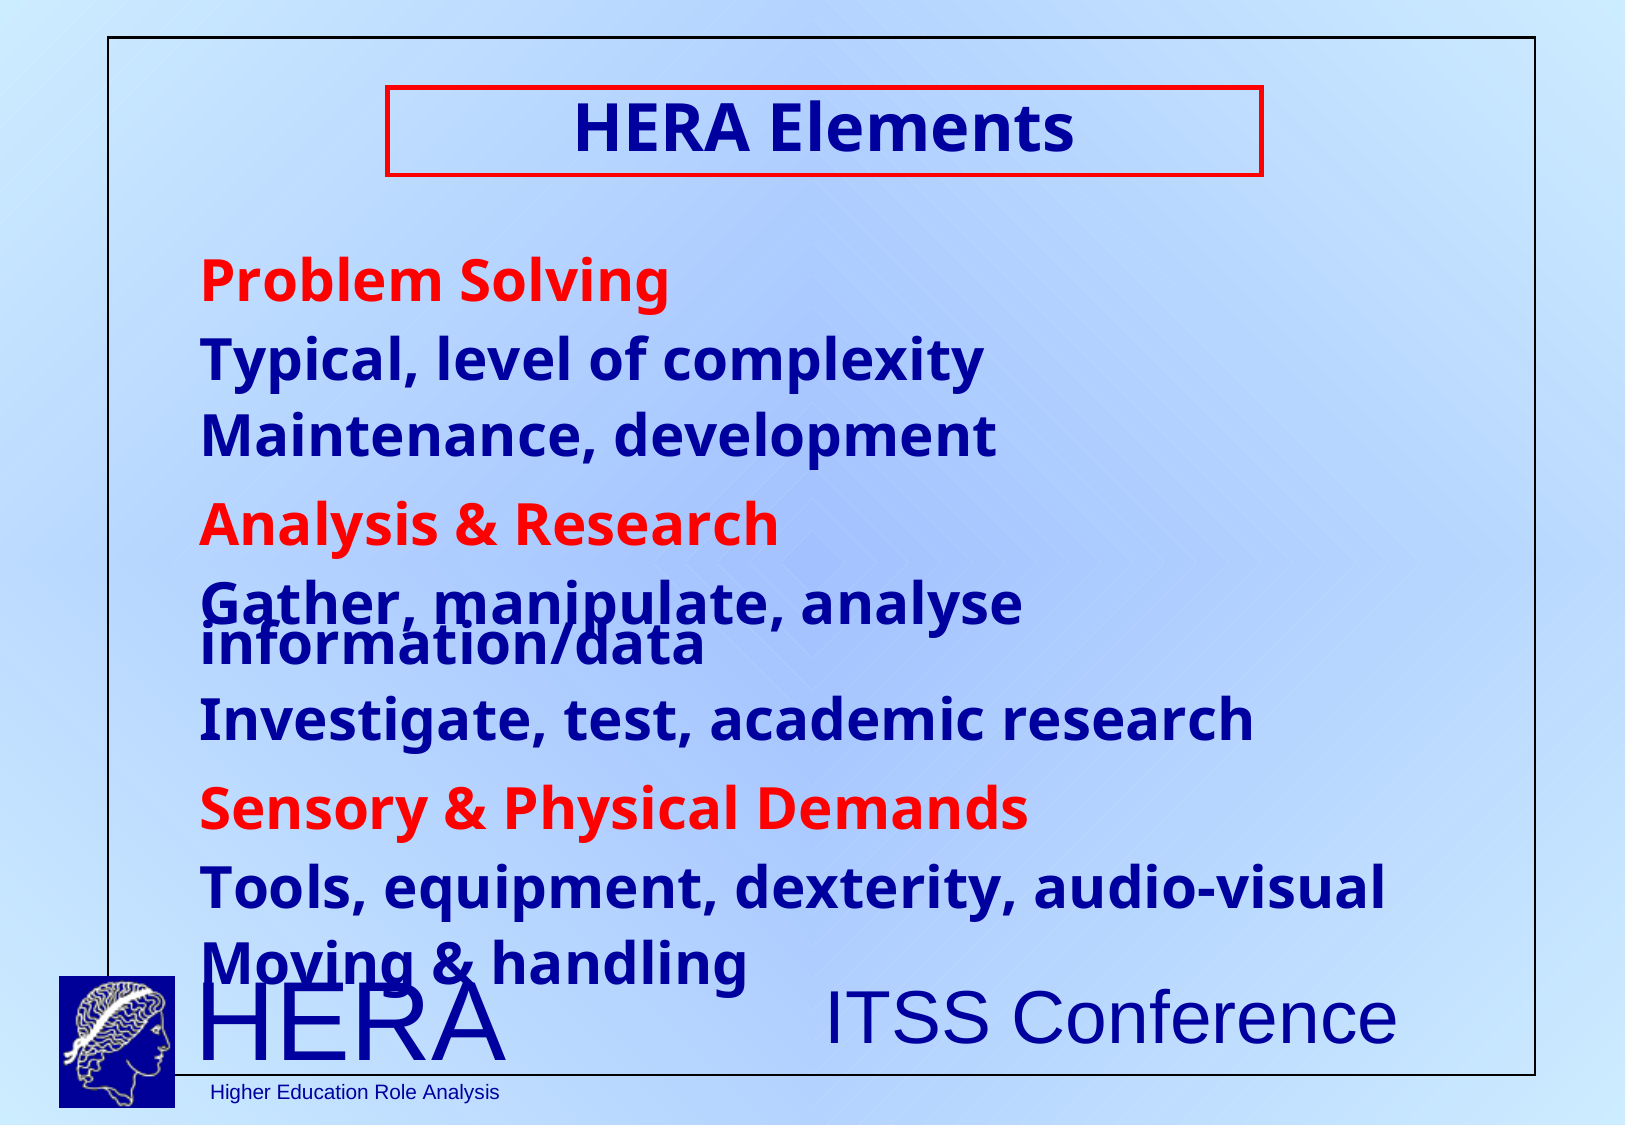

HERA Elements
Problem Solving
Typical, level of complexity
Maintenance, development
Analysis & Research
Gather, manipulate, analyse information/data
Investigate, test, academic research
Sensory & Physical Demands
Tools, equipment, dexterity, audio-visual
Moving & handling